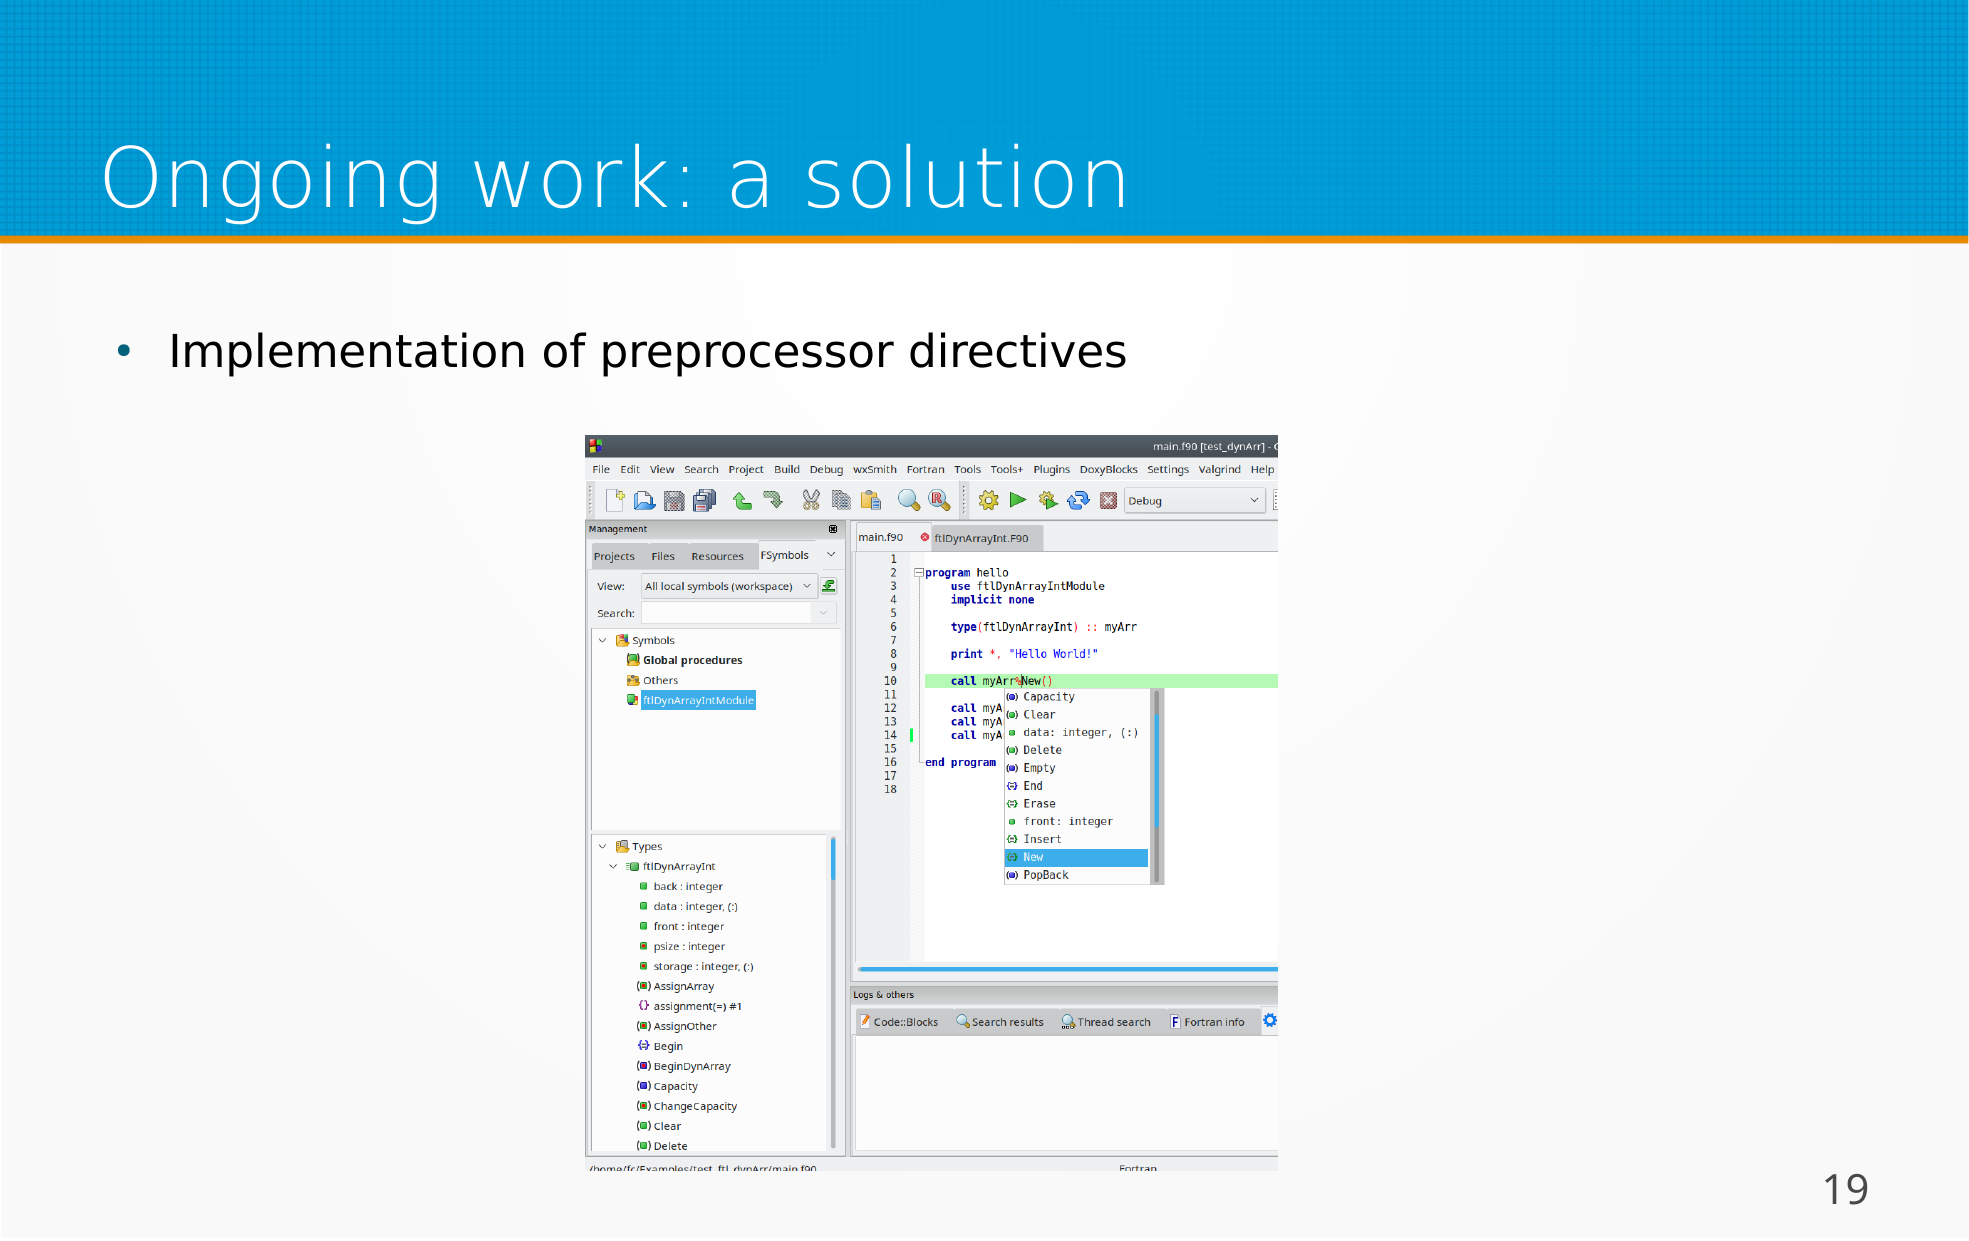

# Ongoing work: a solution
Implementation of preprocessor directives
19